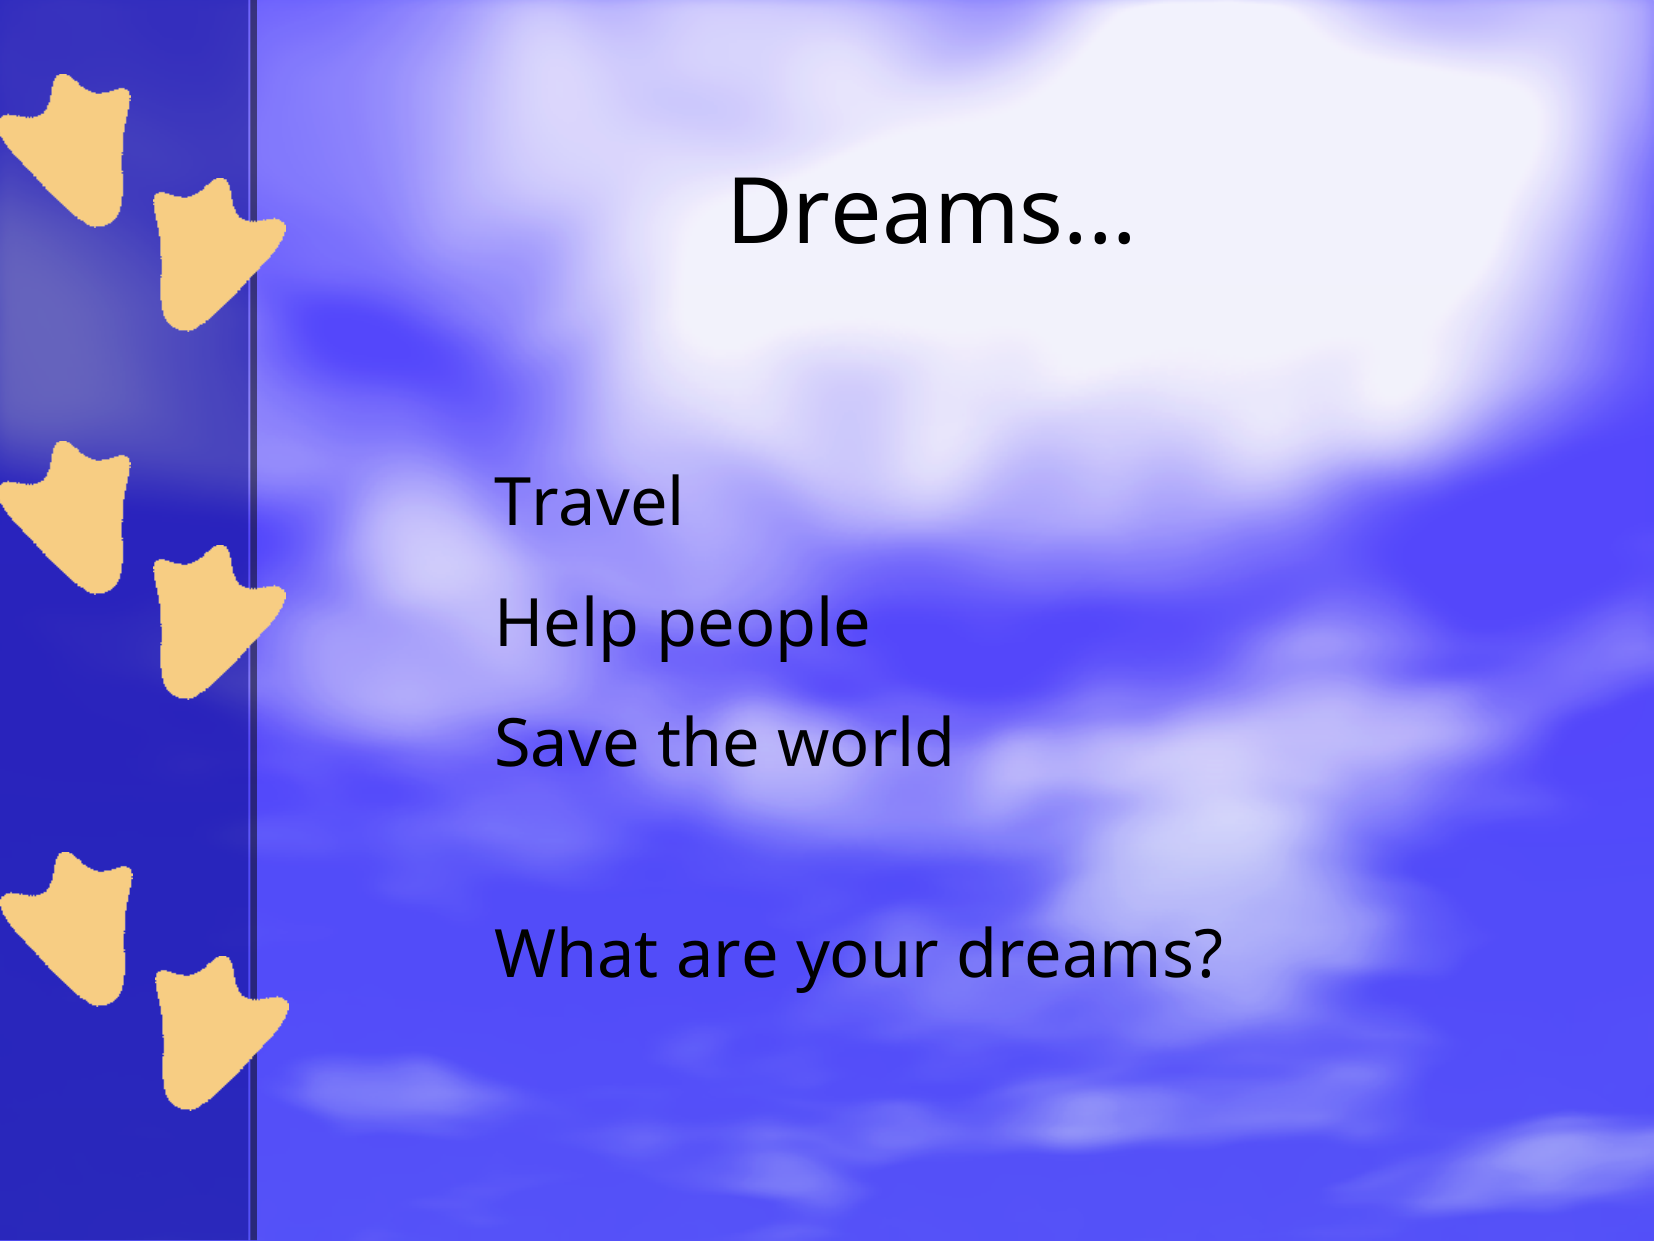

Dreams...
# Travel
Help people
Save the world
What are your dreams?